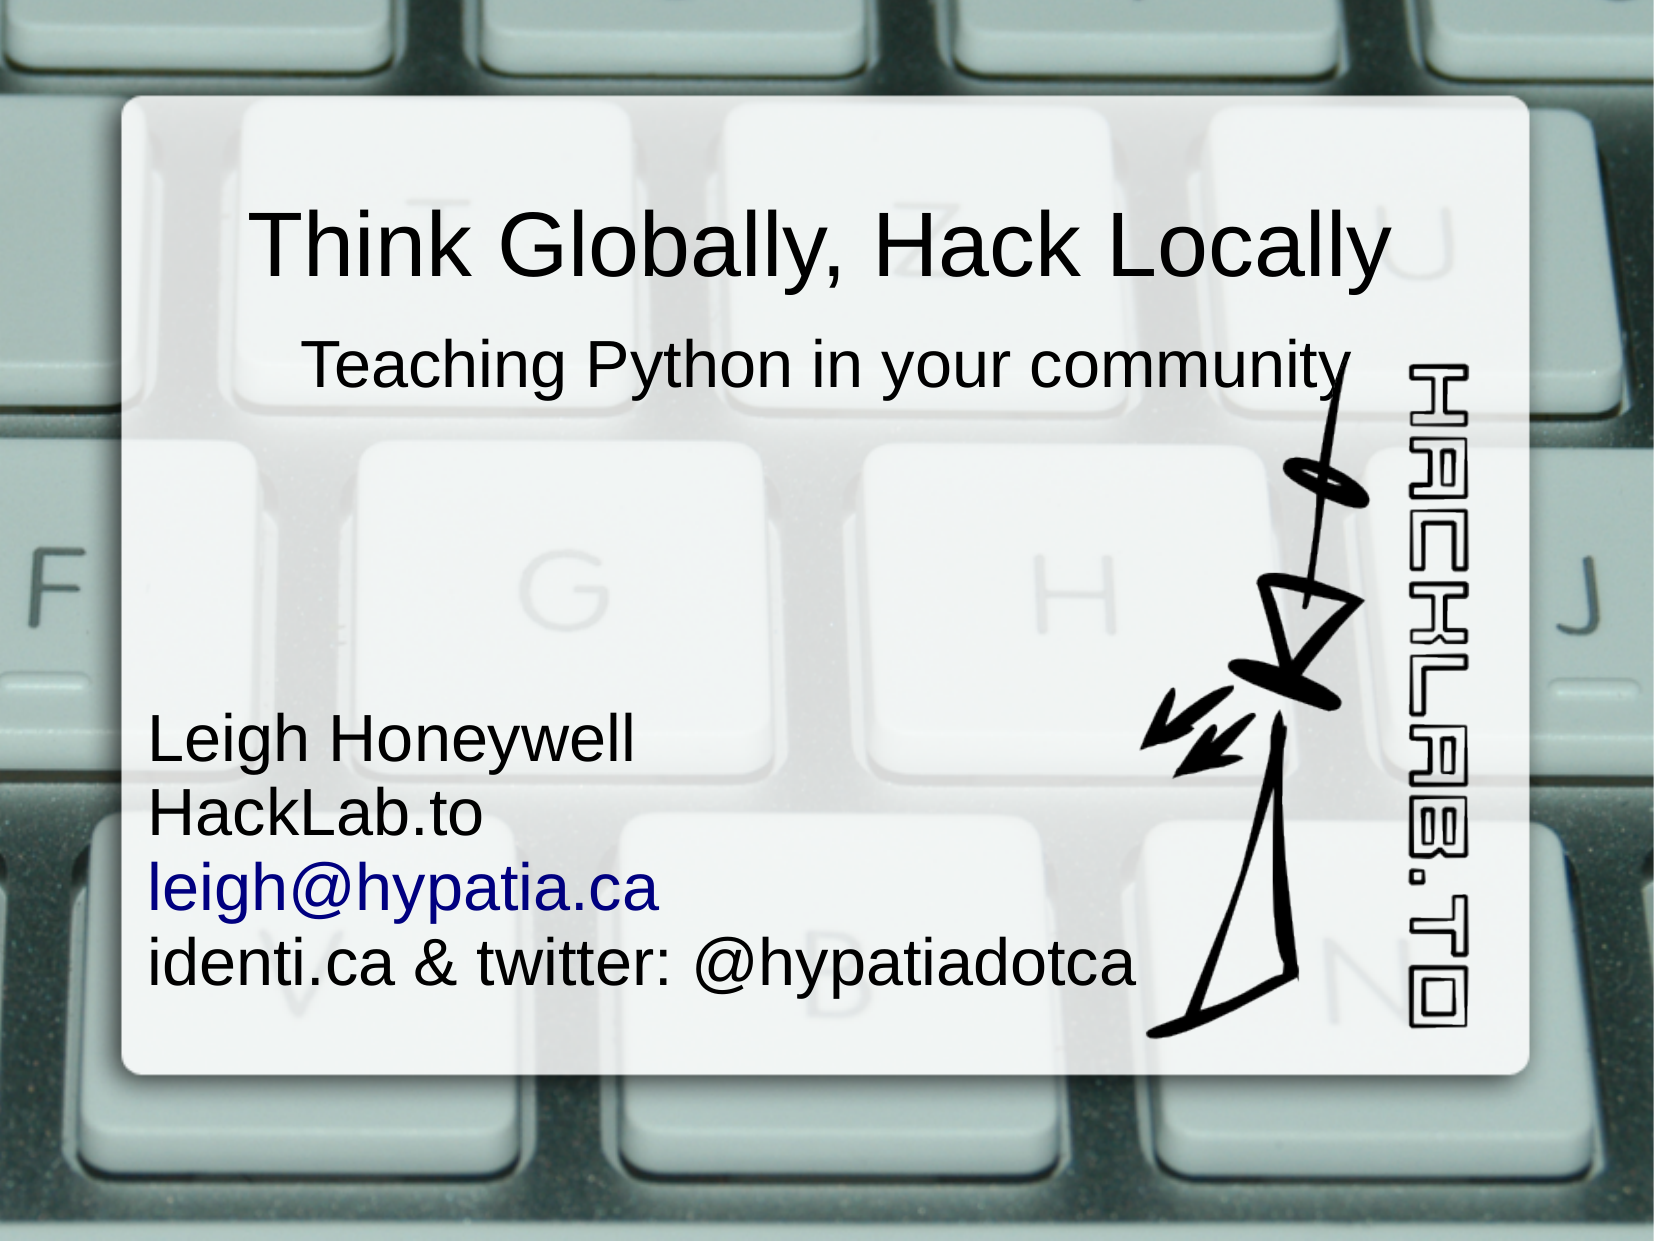

# Think Globally, Hack Locally
Teaching Python in your community
Leigh Honeywell
HackLab.to
leigh@hypatia.ca
identi.ca & twitter: @hypatiadotca